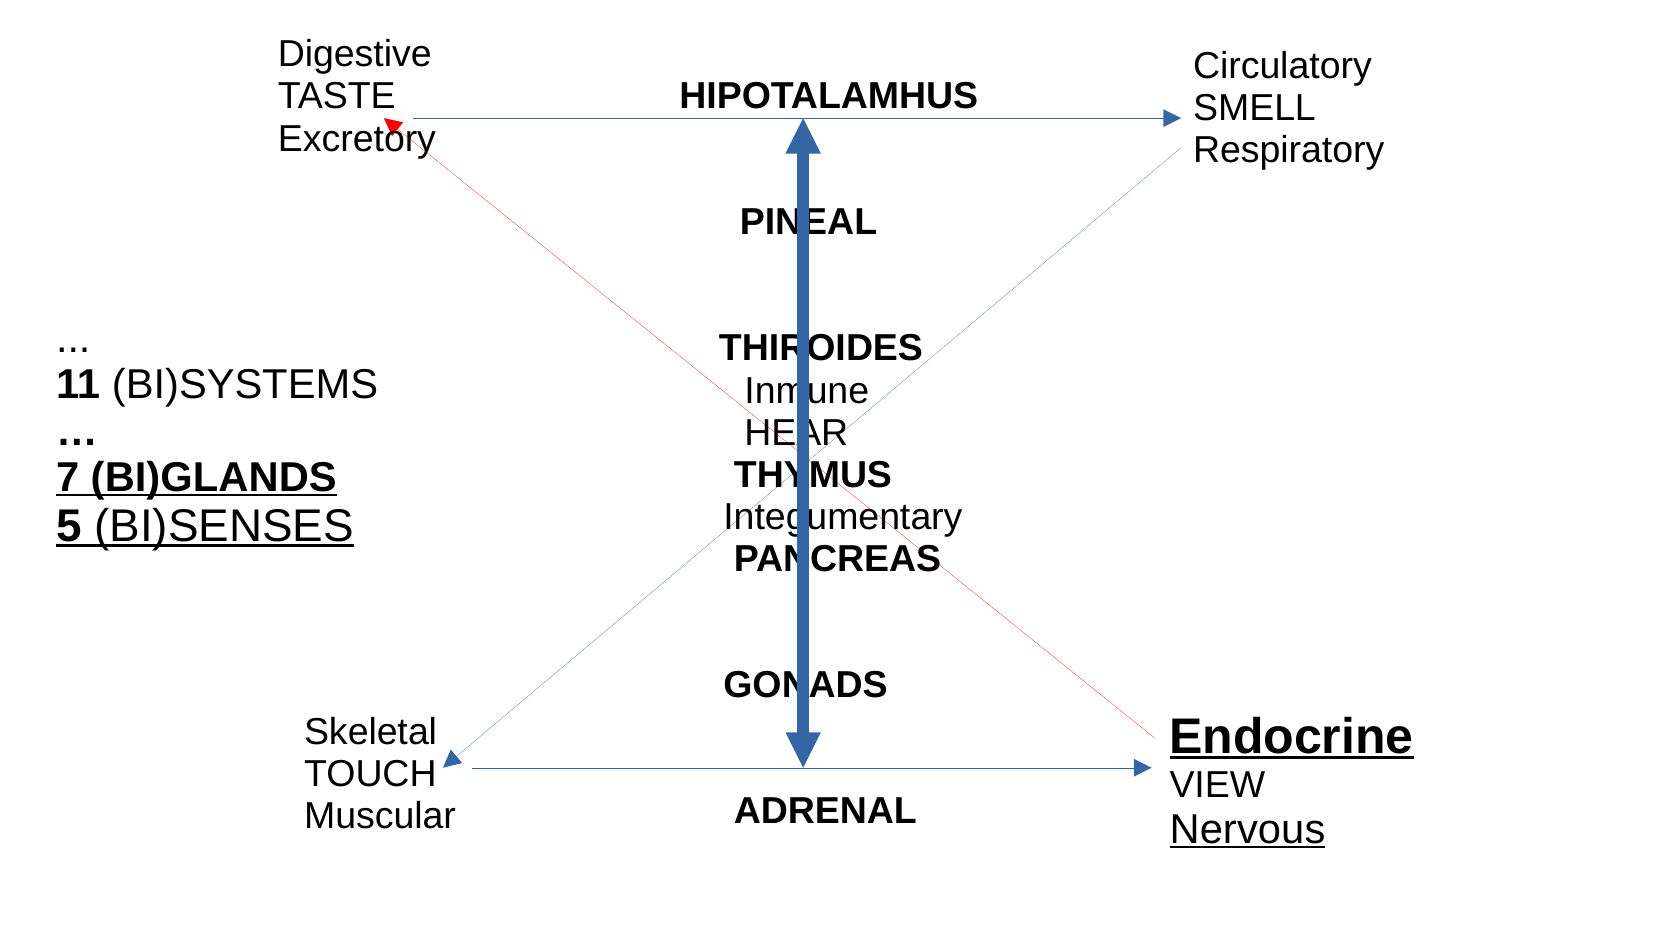

Digestive
TASTE HIPOTALAMHUS
Excretory
 PINEAL
 THIROIDES
Circulatory
SMELL
Respiratory
...
11 (BI)SYSTEMS
…
7 (BI)GLANDS
5 (BI)SENSES
 Inmune
 HEAR
 THYMUS
Integumentary
 PANCREAS
GONADS
 ADRENAL
Endocrine
VIEW
Nervous
Skeletal
TOUCH
Muscular